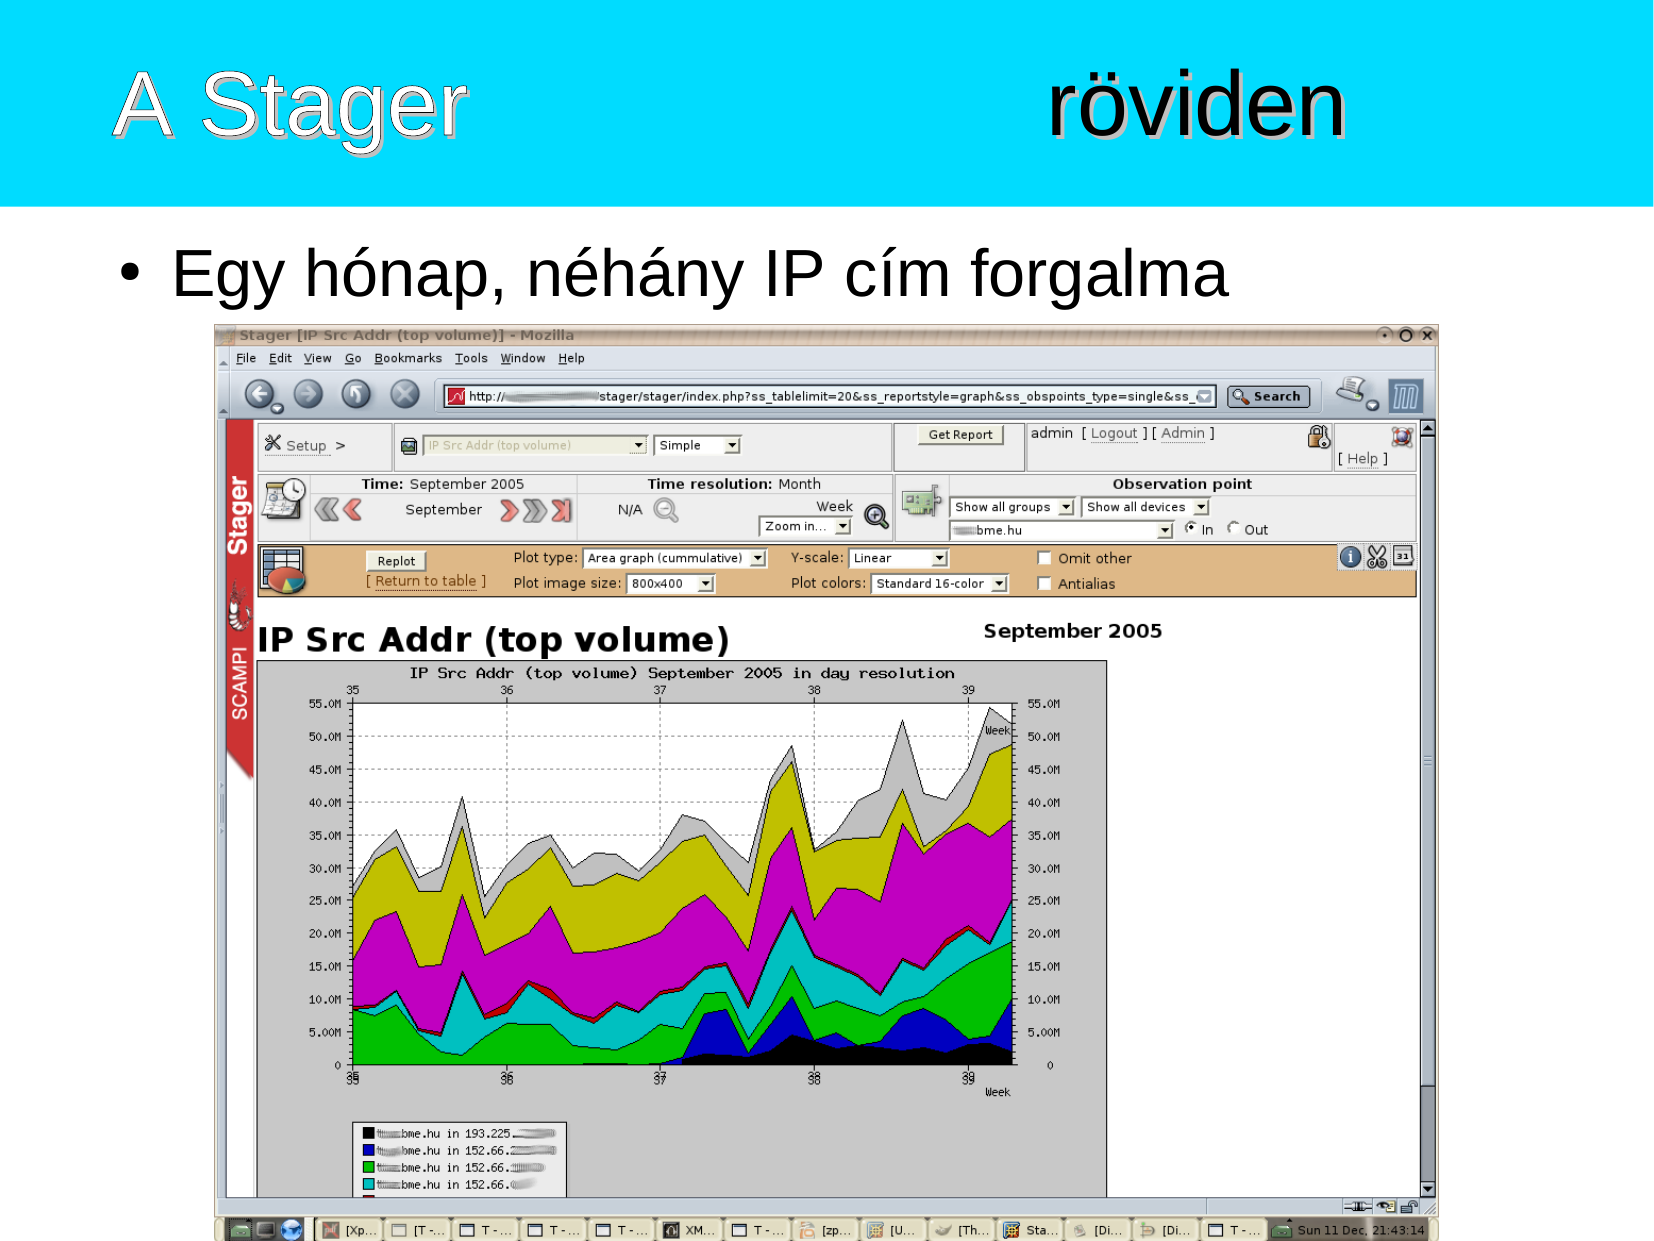

A Stager	röviden
# Egy hónap, néhány IP cím forgalma